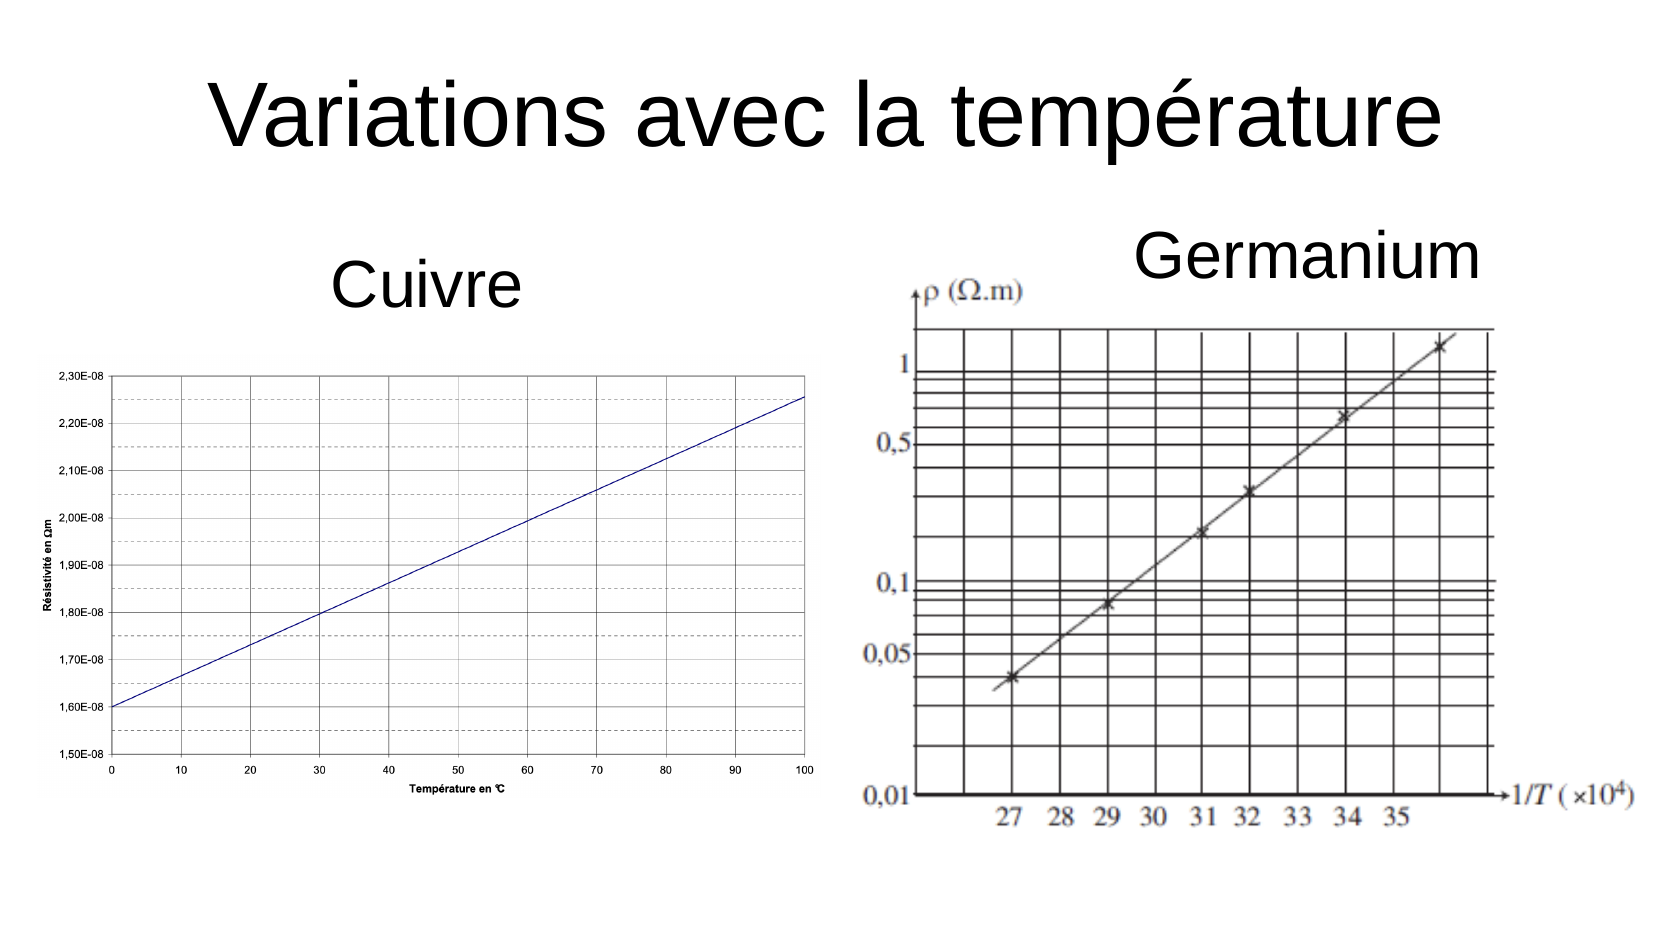

# Variations avec la température
Germanium
Cuivre